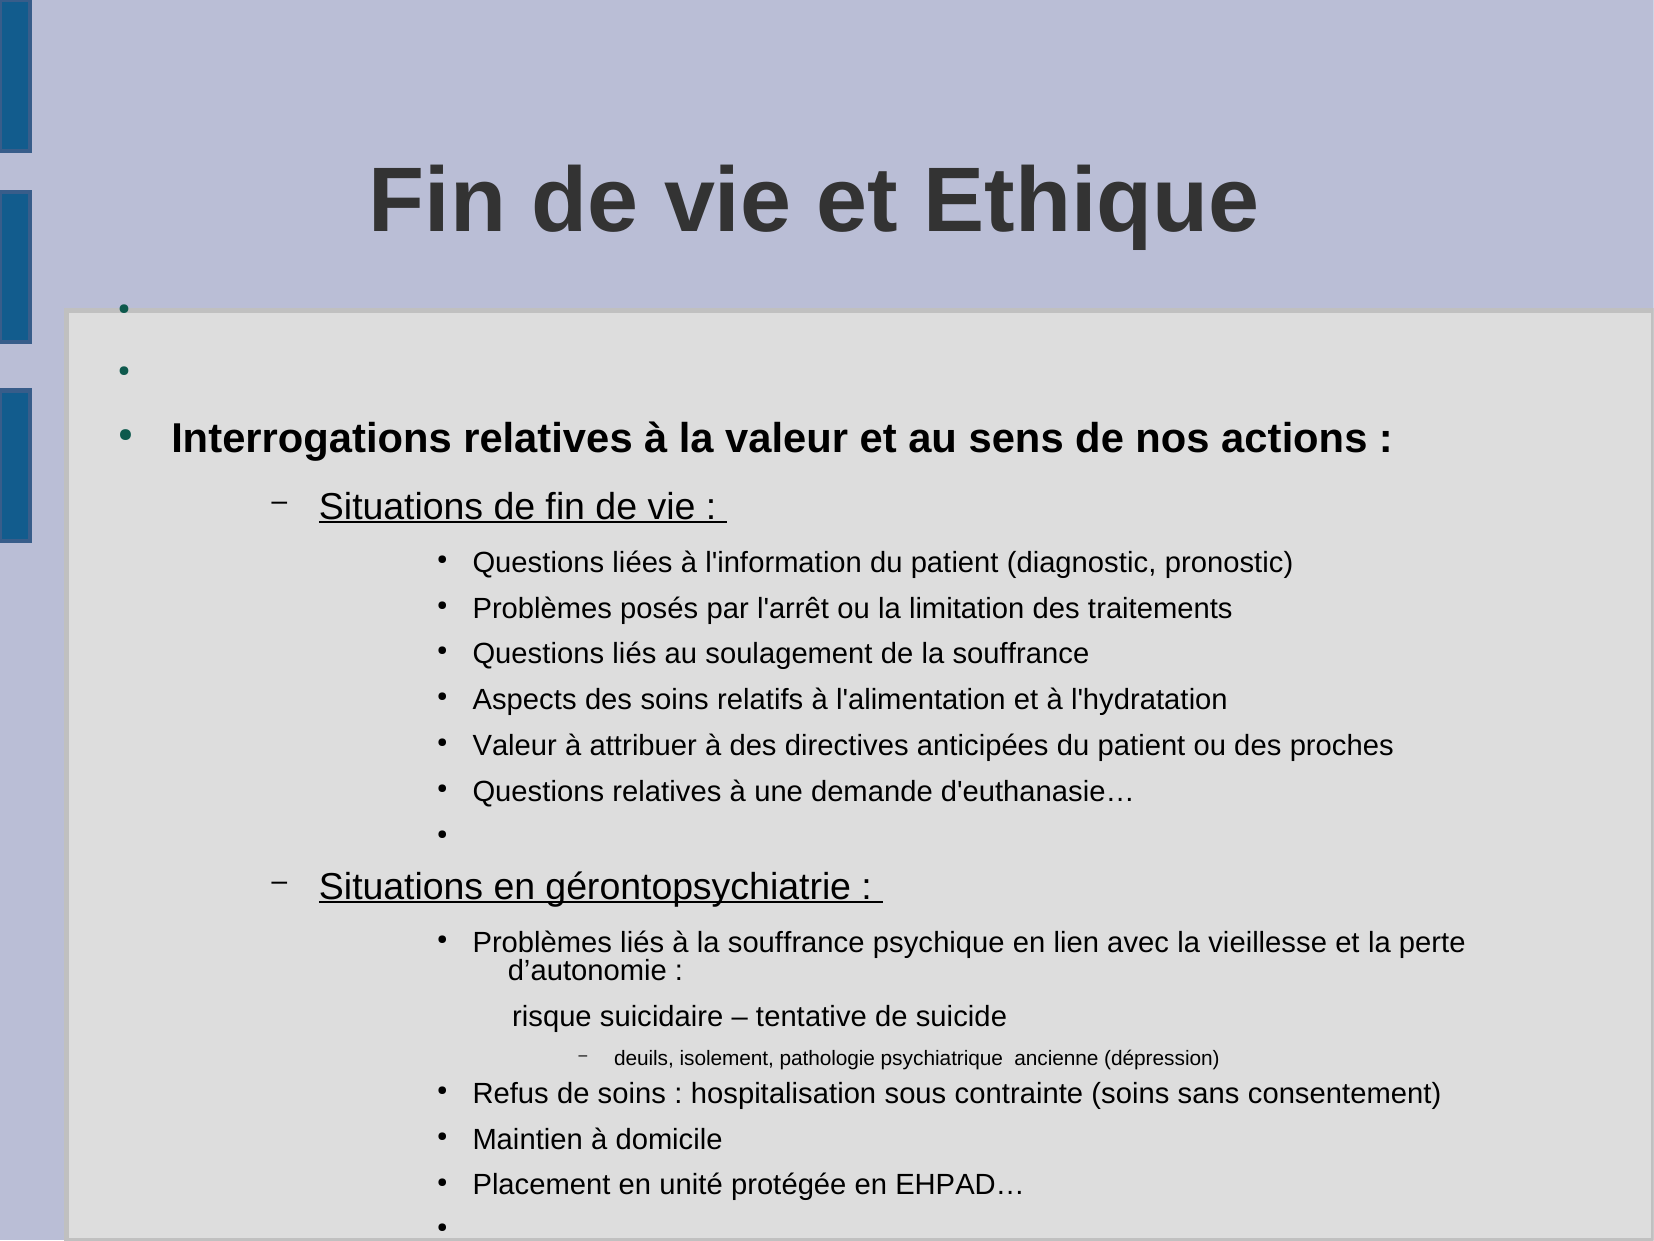

# Fin de vie et Ethique
Interrogations relatives à la valeur et au sens de nos actions :
Situations de fin de vie :
Questions liées à l'information du patient (diagnostic, pronostic)
Problèmes posés par l'arrêt ou la limitation des traitements
Questions liés au soulagement de la souffrance
Aspects des soins relatifs à l'alimentation et à l'hydratation
Valeur à attribuer à des directives anticipées du patient ou des proches
Questions relatives à une demande d'euthanasie…
Situations en gérontopsychiatrie :
Problèmes liés à la souffrance psychique en lien avec la vieillesse et la perte d’autonomie :
	risque suicidaire – tentative de suicide
deuils, isolement, pathologie psychiatrique ancienne (dépression)
Refus de soins : hospitalisation sous contrainte (soins sans consentement)
Maintien à domicile
Placement en unité protégée en EHPAD…